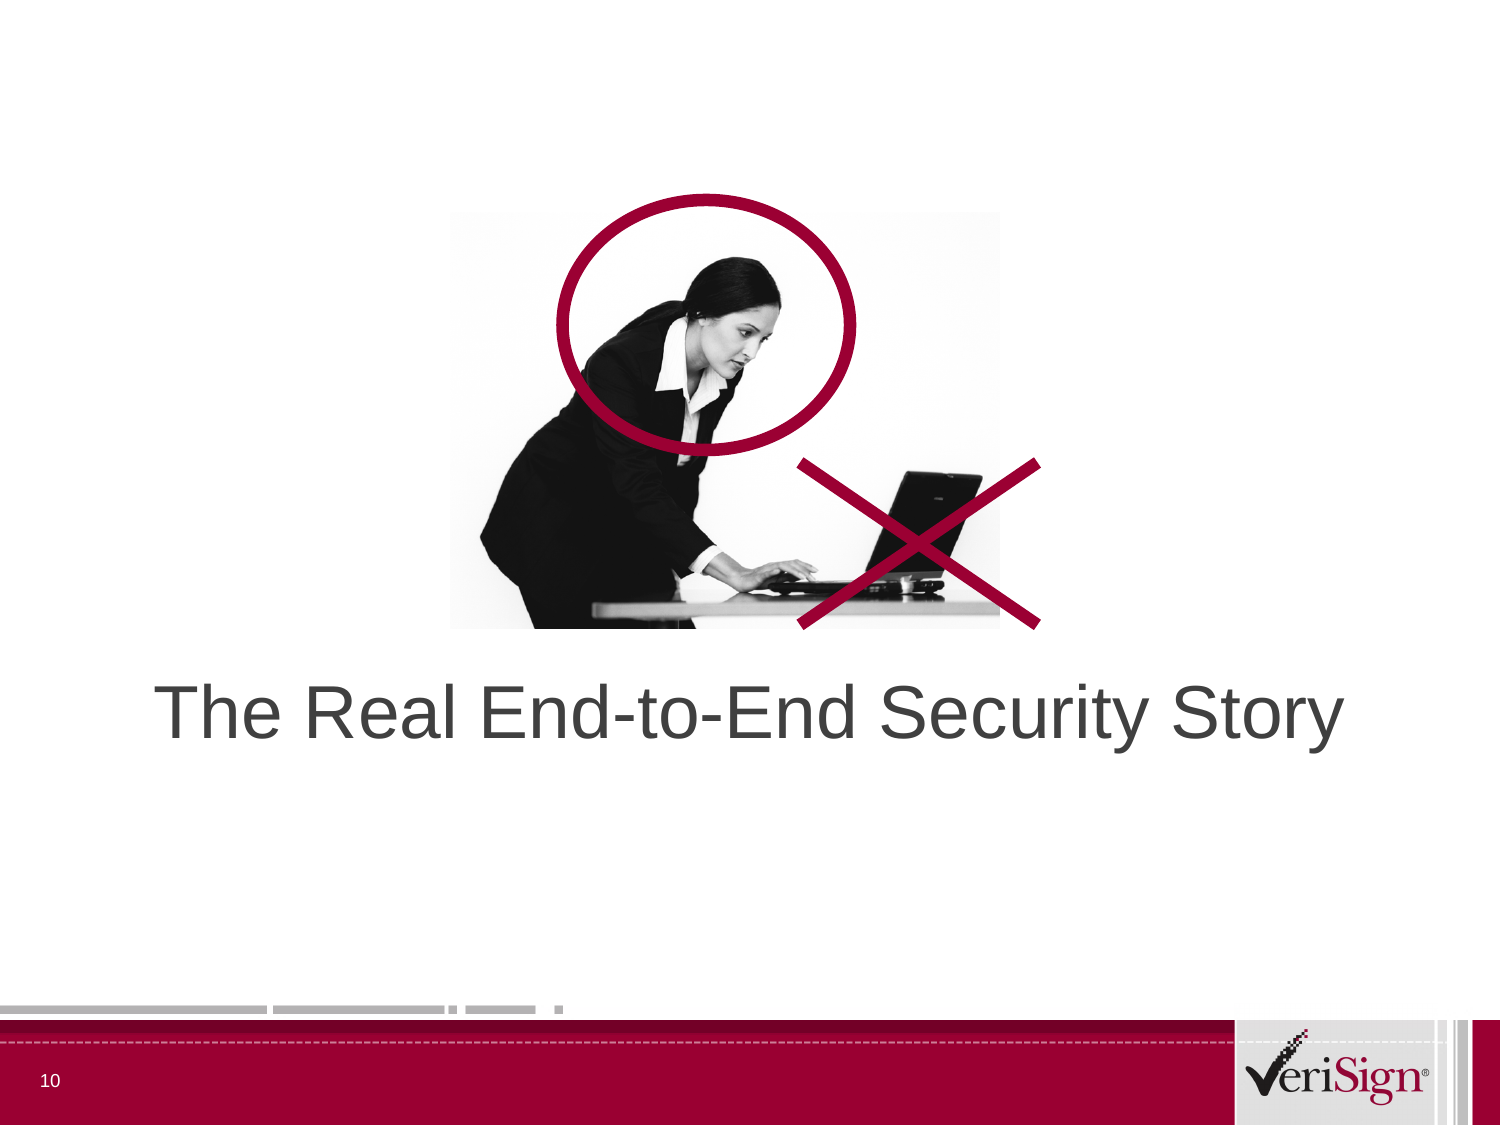

# The Real End-to-End Security Story
10